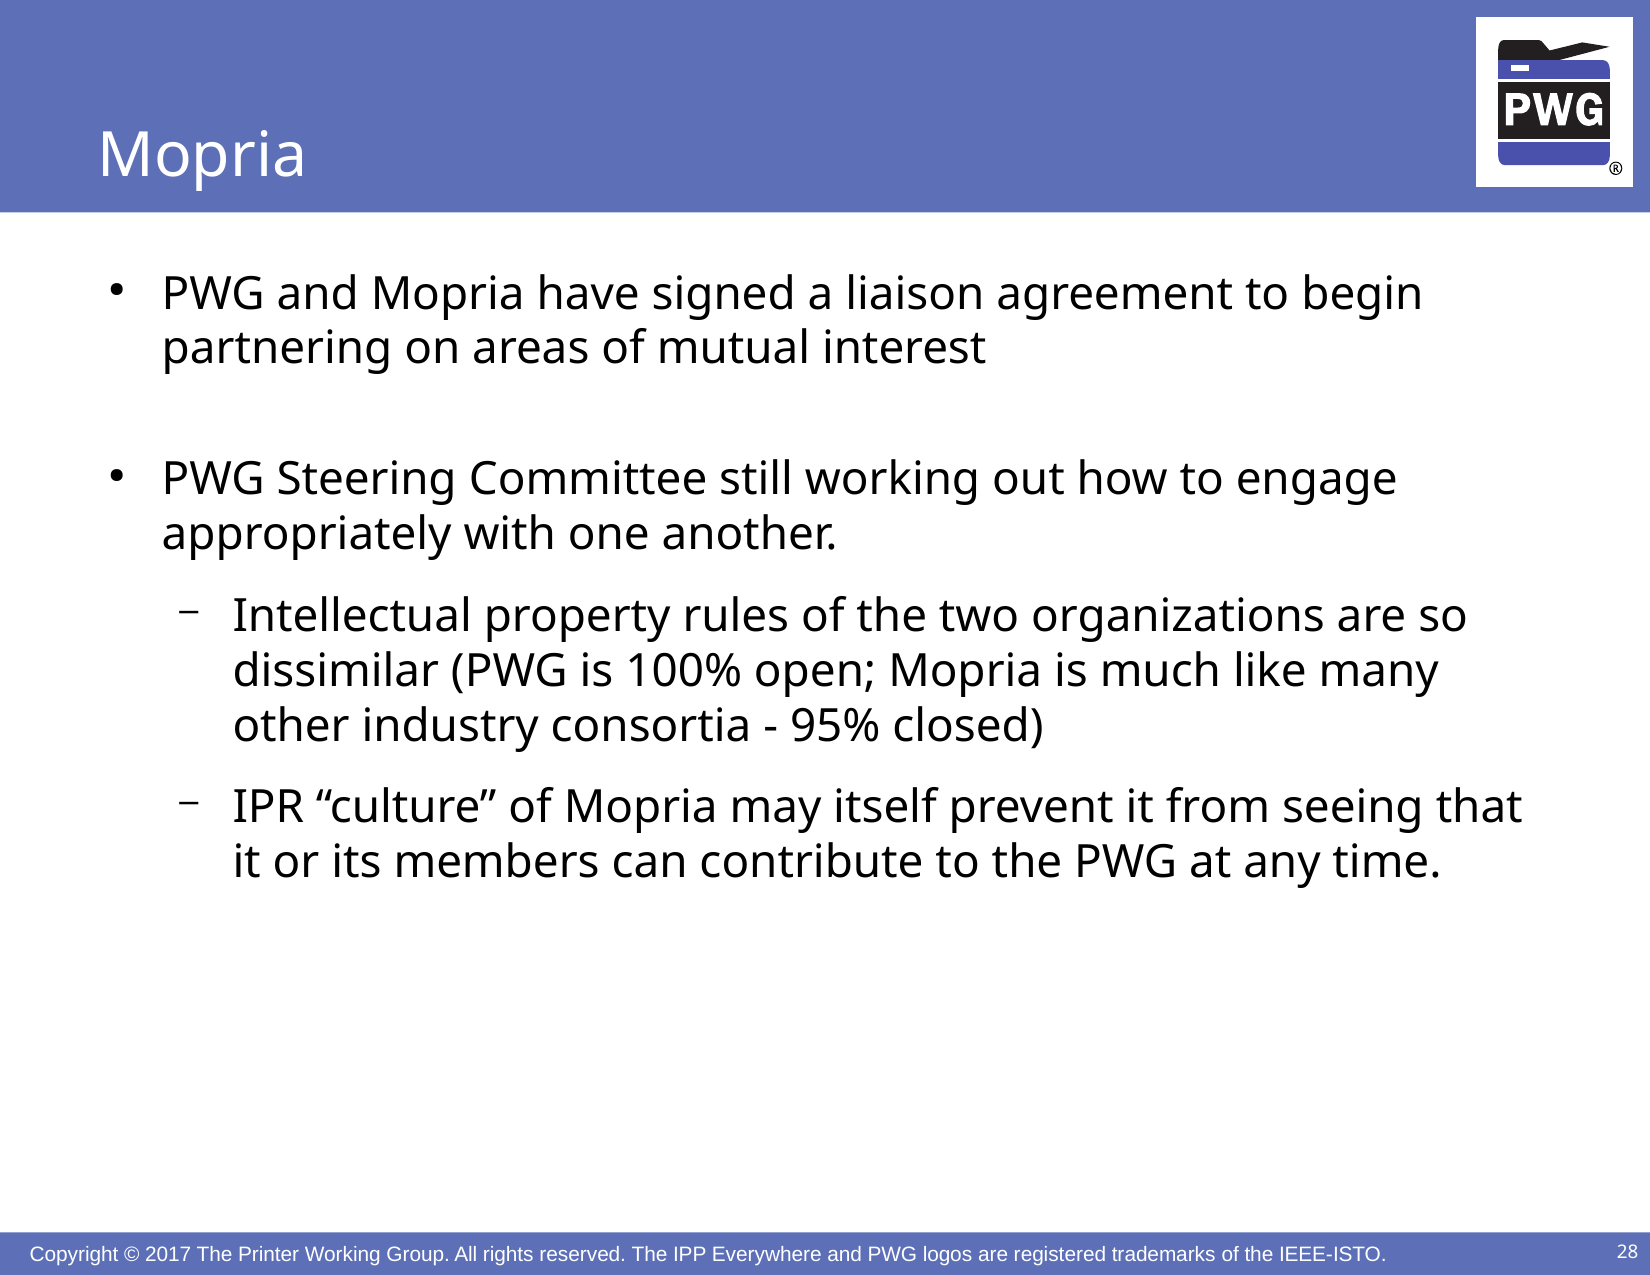

# Mopria
PWG and Mopria have signed a liaison agreement to begin partnering on areas of mutual interest
PWG Steering Committee still working out how to engage appropriately with one another.
Intellectual property rules of the two organizations are so dissimilar (PWG is 100% open; Mopria is much like many other industry consortia - 95% closed)
IPR “culture” of Mopria may itself prevent it from seeing that it or its members can contribute to the PWG at any time.